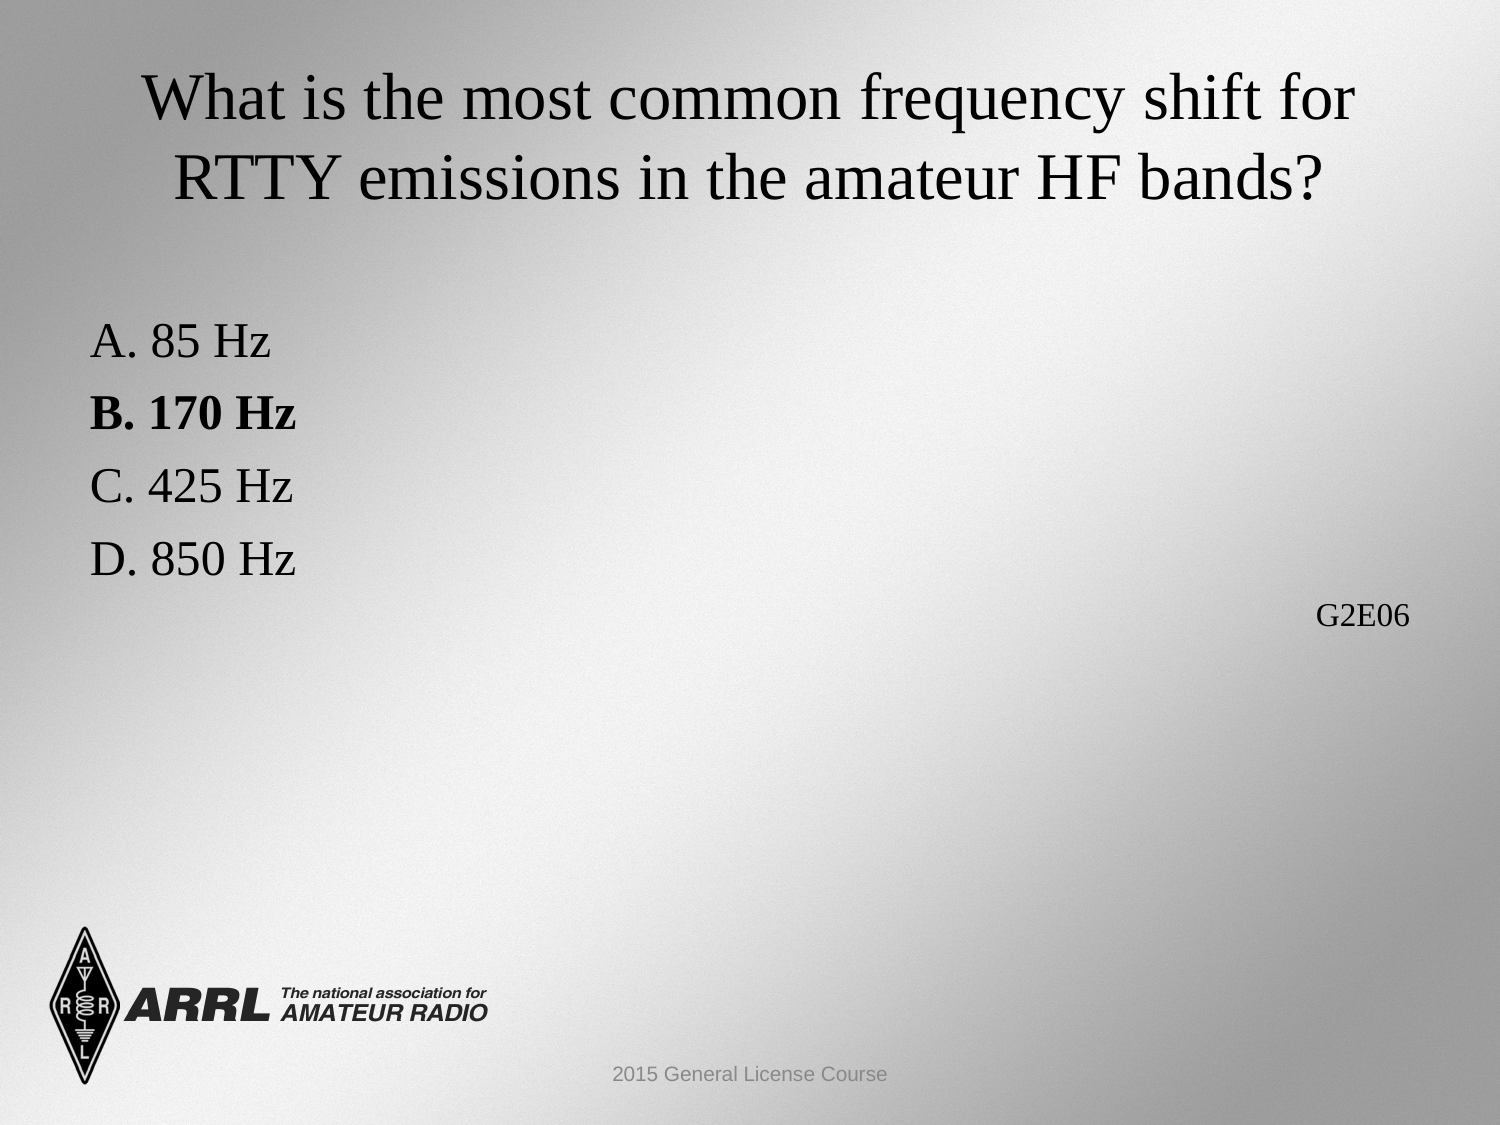

What is the most common frequency shift for RTTY emissions in the amateur HF bands?
# A. 85 Hz
B. 170 Hz
C. 425 Hz
D. 850 Hz
 G2E06
2015 General License Course